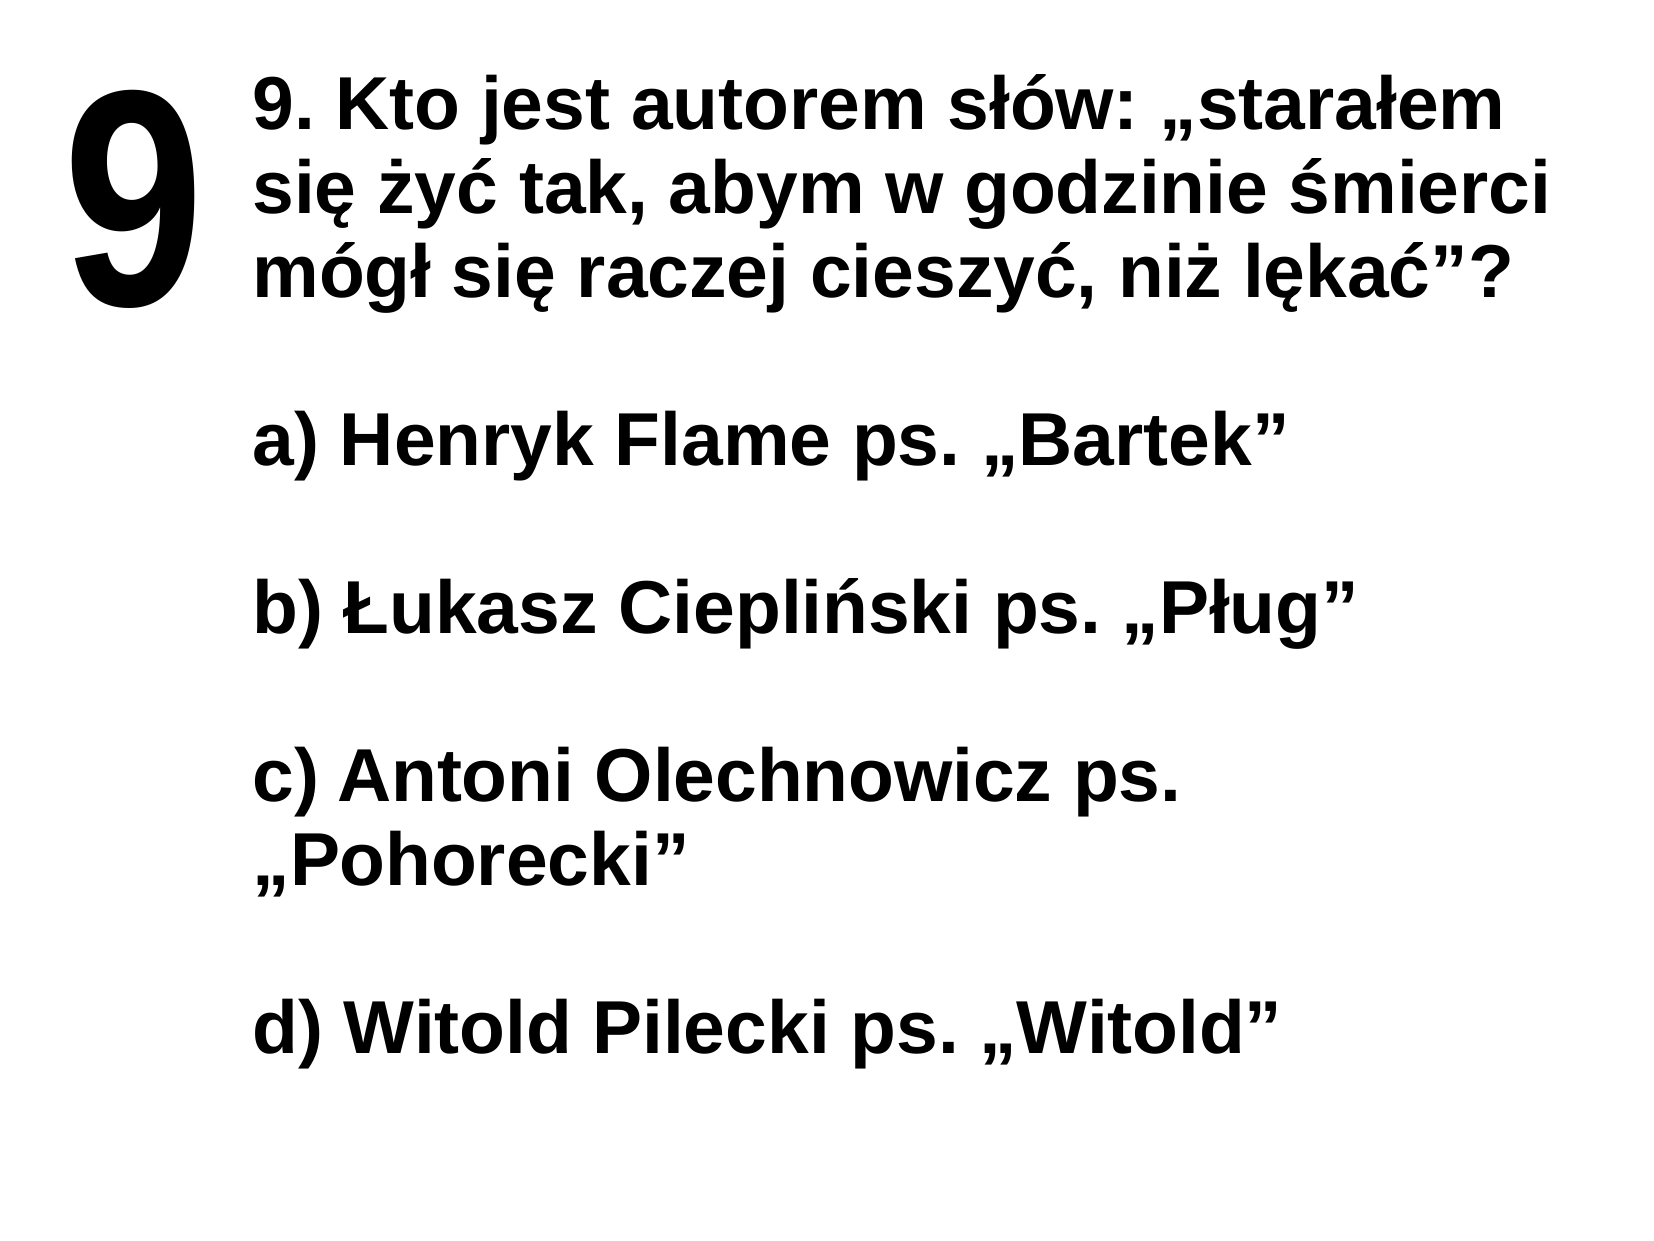

9
9. Kto jest autorem słów: „starałem się żyć tak, abym w godzinie śmierci mógł się raczej cieszyć, niż lękać”?
a) Henryk Flame ps. „Bartek”
b) Łukasz Ciepliński ps. „Pług”
c) Antoni Olechnowicz ps. „Pohorecki”
d) Witold Pilecki ps. „Witold”